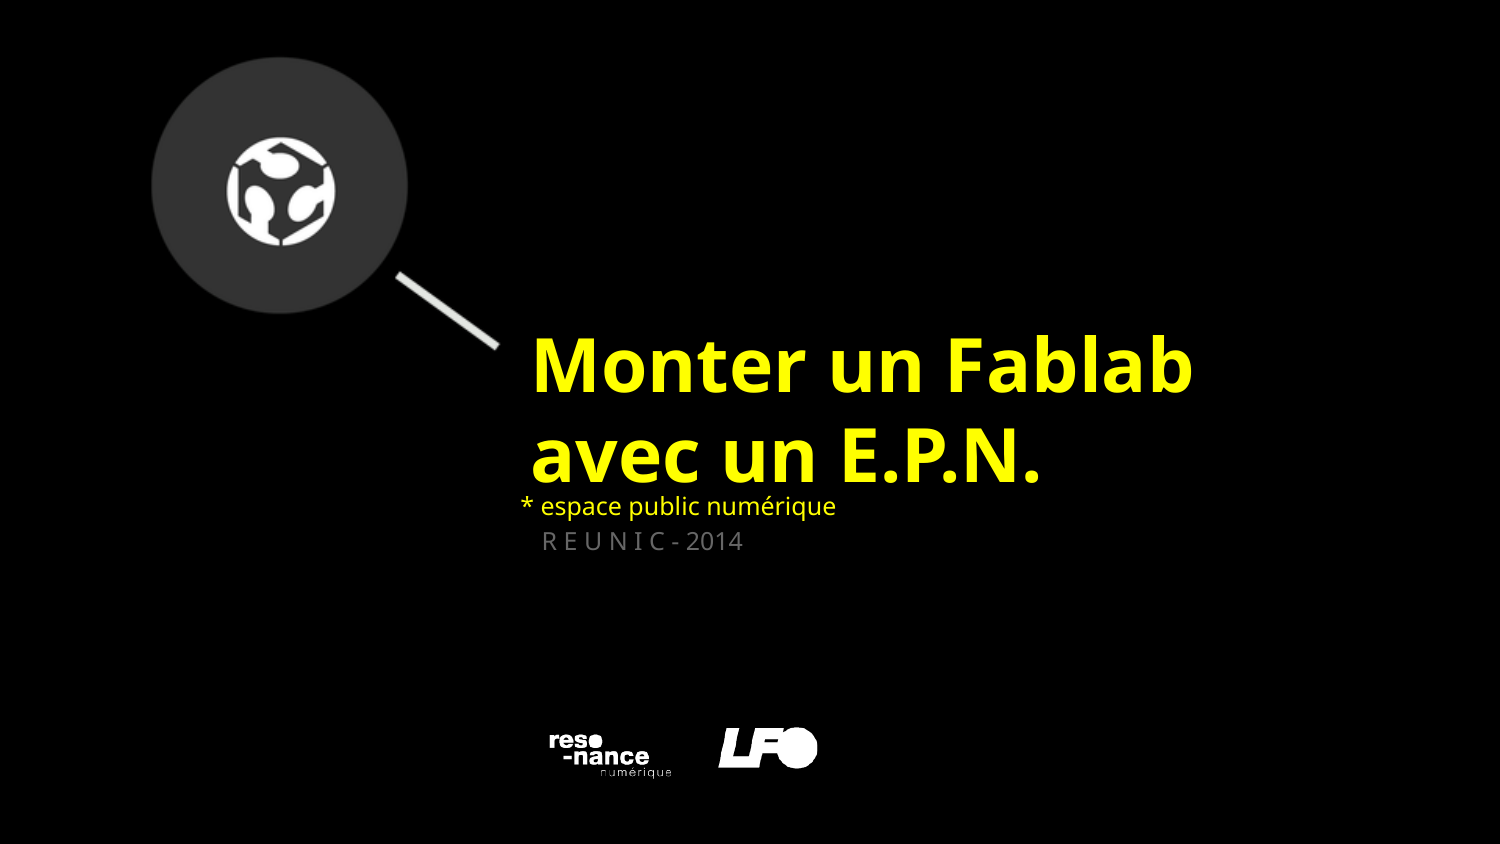

# Monter un Fablab avec un E.P.N.
* espace public numérique
R E U N I C - 2014